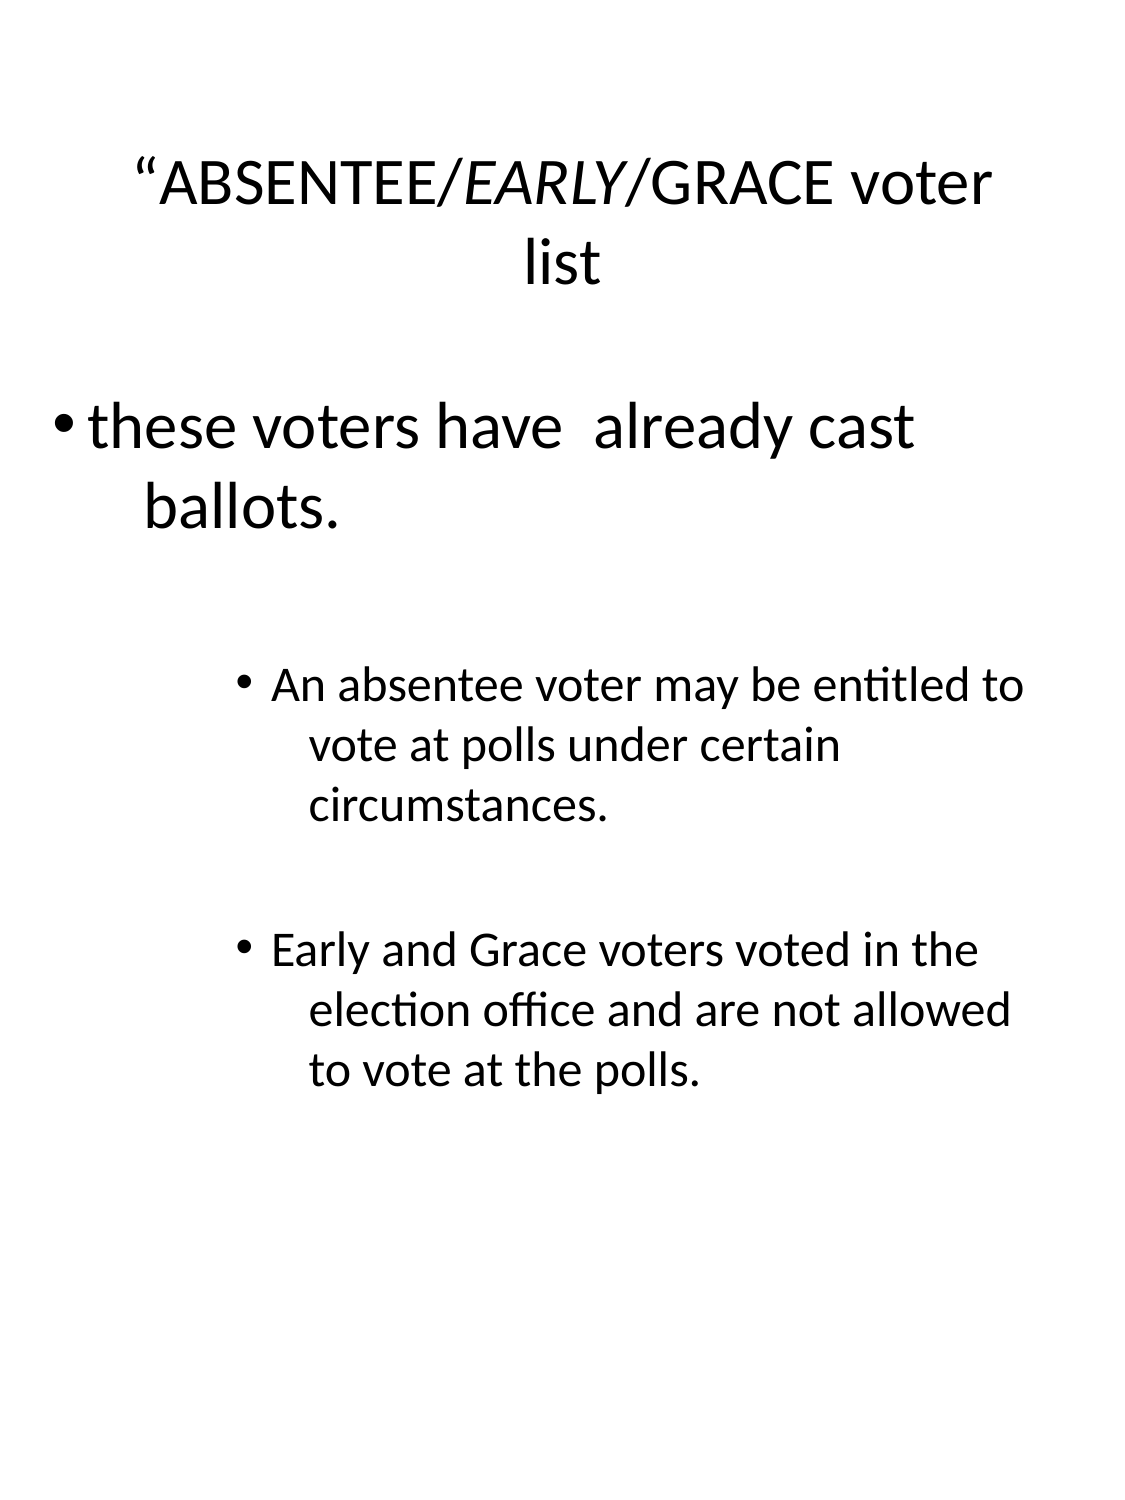

“ABSENTEE/EARLY/GRACE voter list
these voters have already cast ballots.
An absentee voter may be entitled to vote at polls under certain circumstances.
Early and Grace voters voted in the election office and are not allowed to vote at the polls.